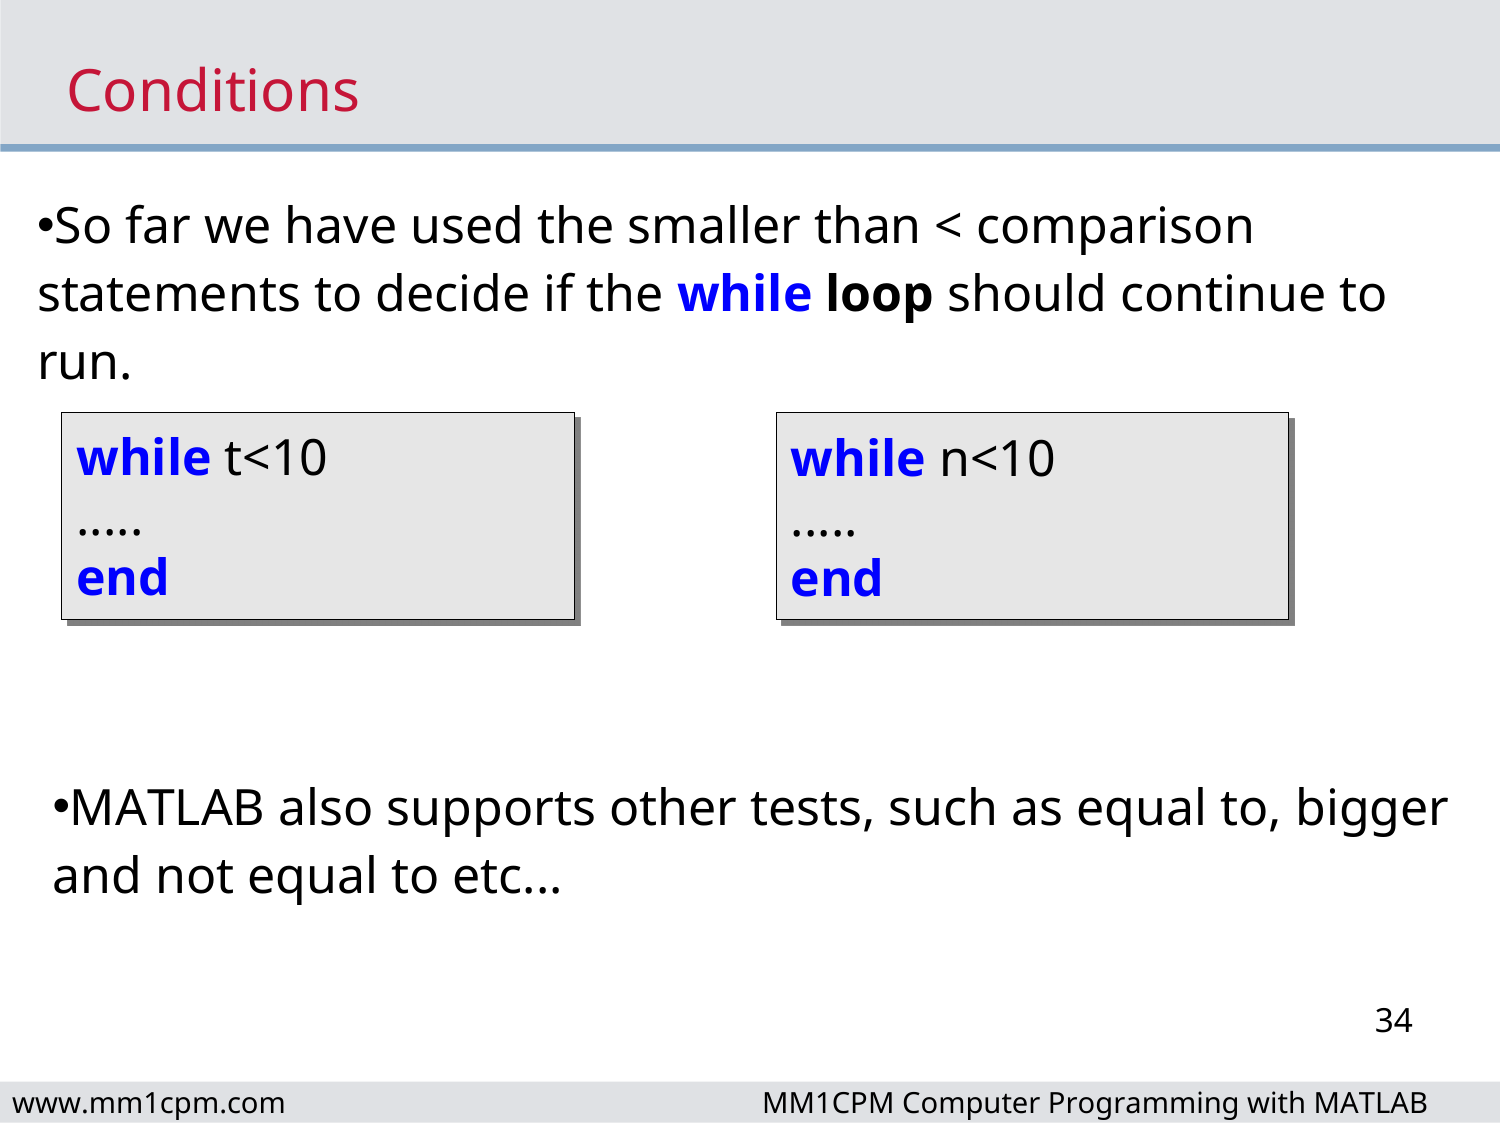

# Conditions
So far we have used the smaller than < comparison statements to decide if the while loop should continue to run.
while t<10
.....
end
while n<10
.....
end
MATLAB also supports other tests, such as equal to, bigger and not equal to etc...